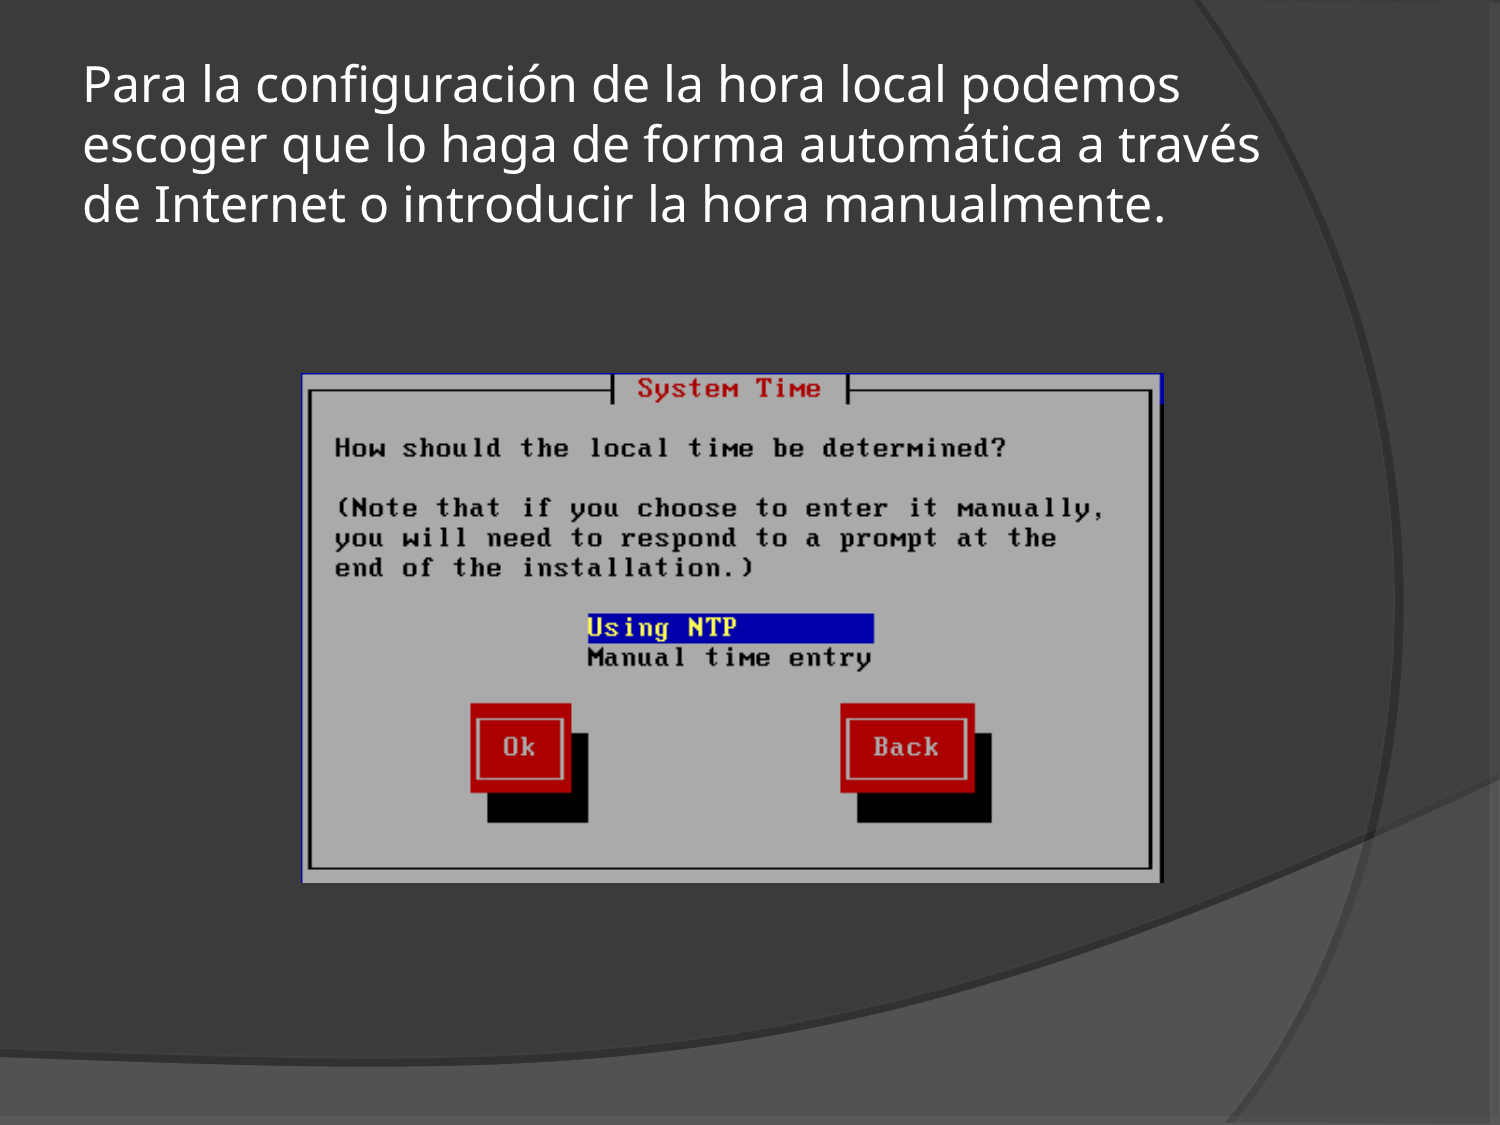

# Para la configuración de la hora local podemos escoger que lo haga de forma automática a través de Internet o introducir la hora manualmente.